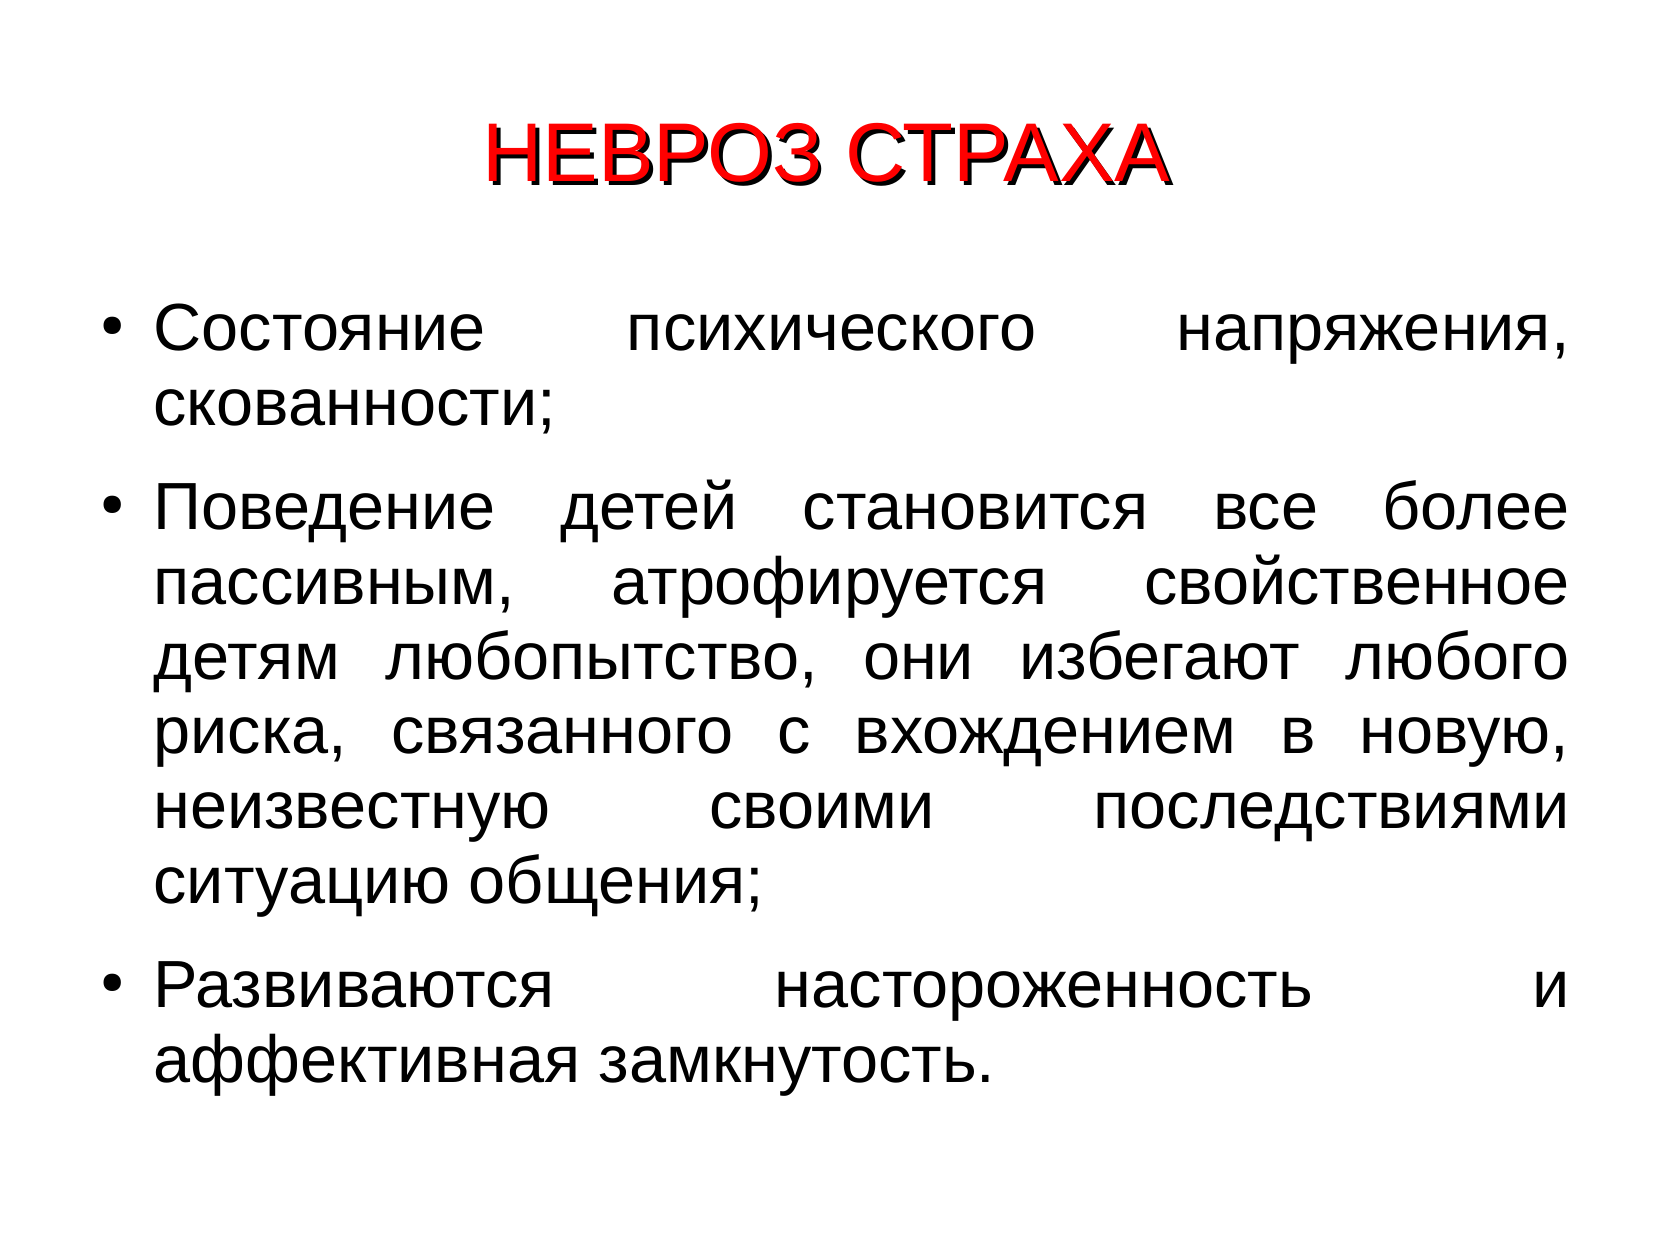

# НЕВРОЗ СТРАХА
Состояние психического напряжения, скованности;
Поведение детей становится все более пассивным, атрофируется свойственное детям любопытство, они избегают любого риска, связанного с вхождением в новую, неизвестную своими последствиями ситуацию общения;
Развиваются настороженность и аффективная замкнутость.